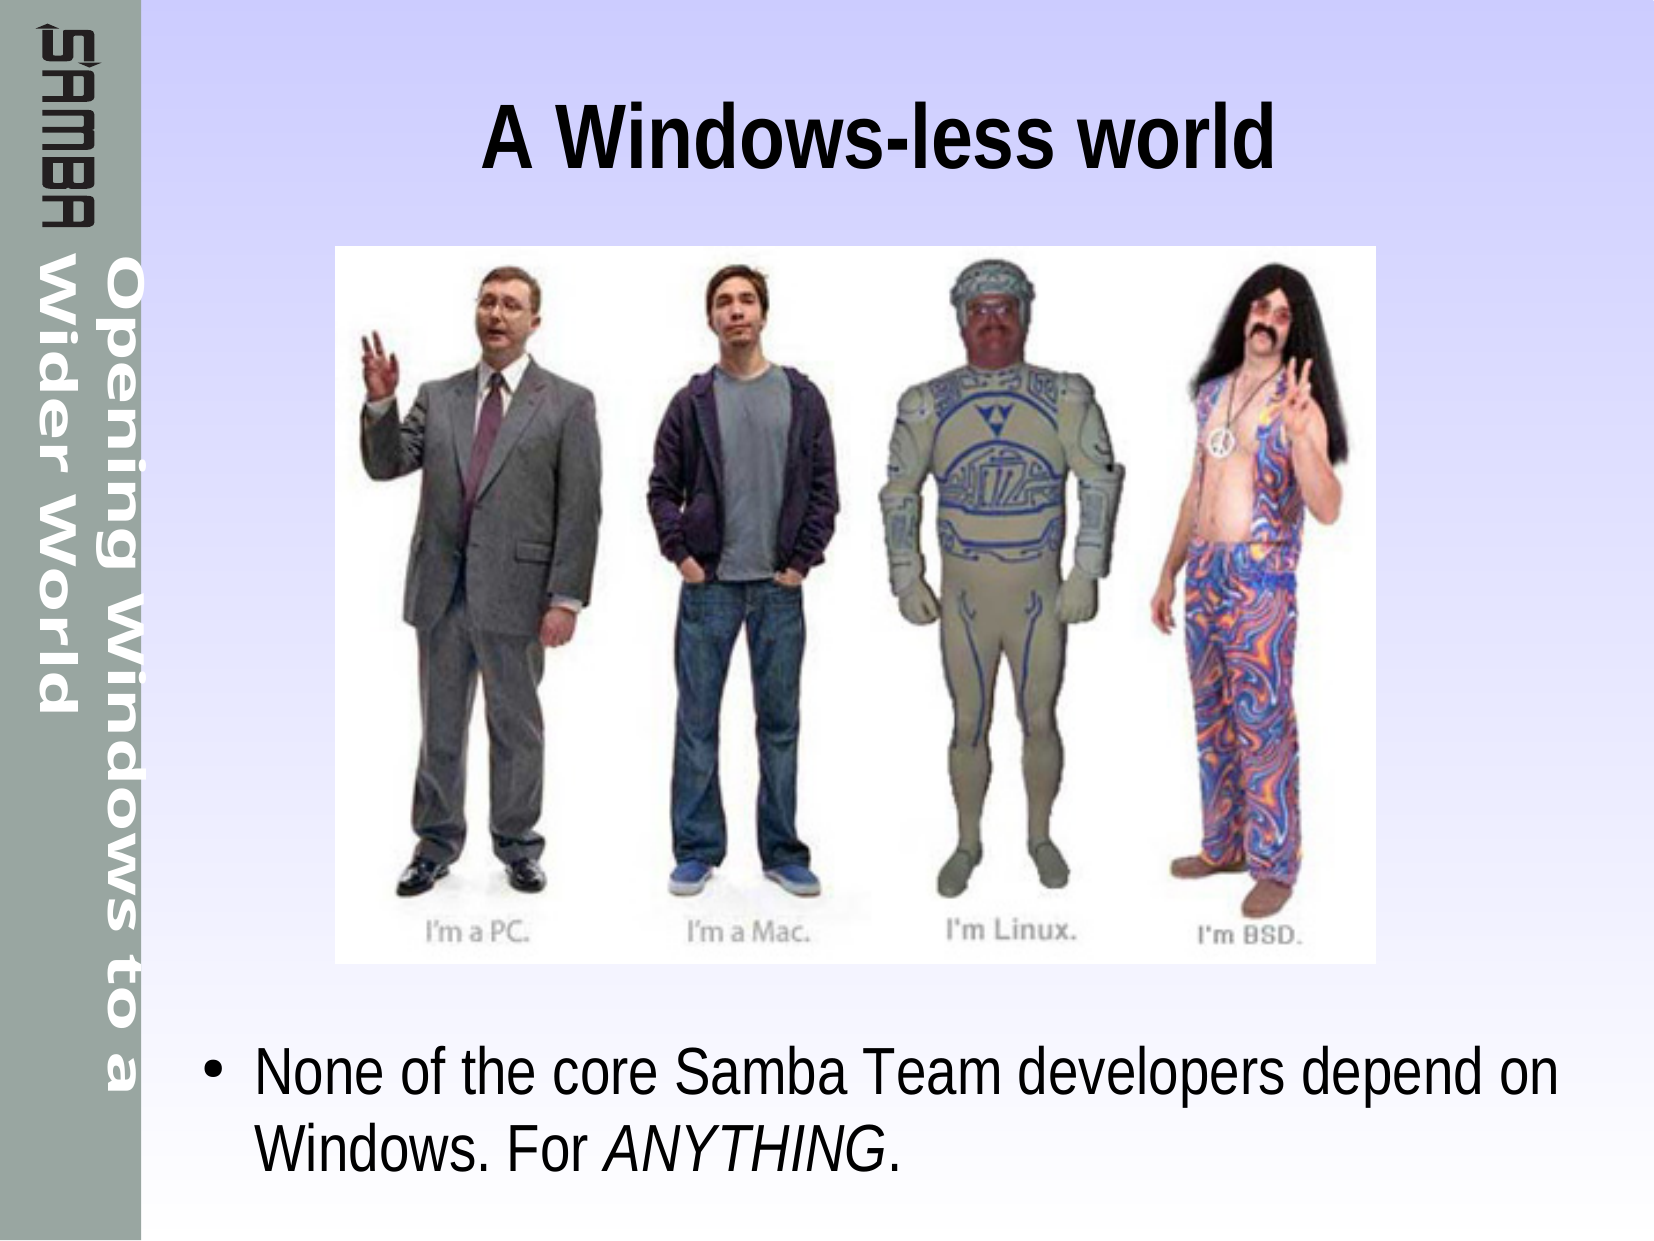

# A Windows-less world
None of the core Samba Team developers depend on Windows. For ANYTHING.